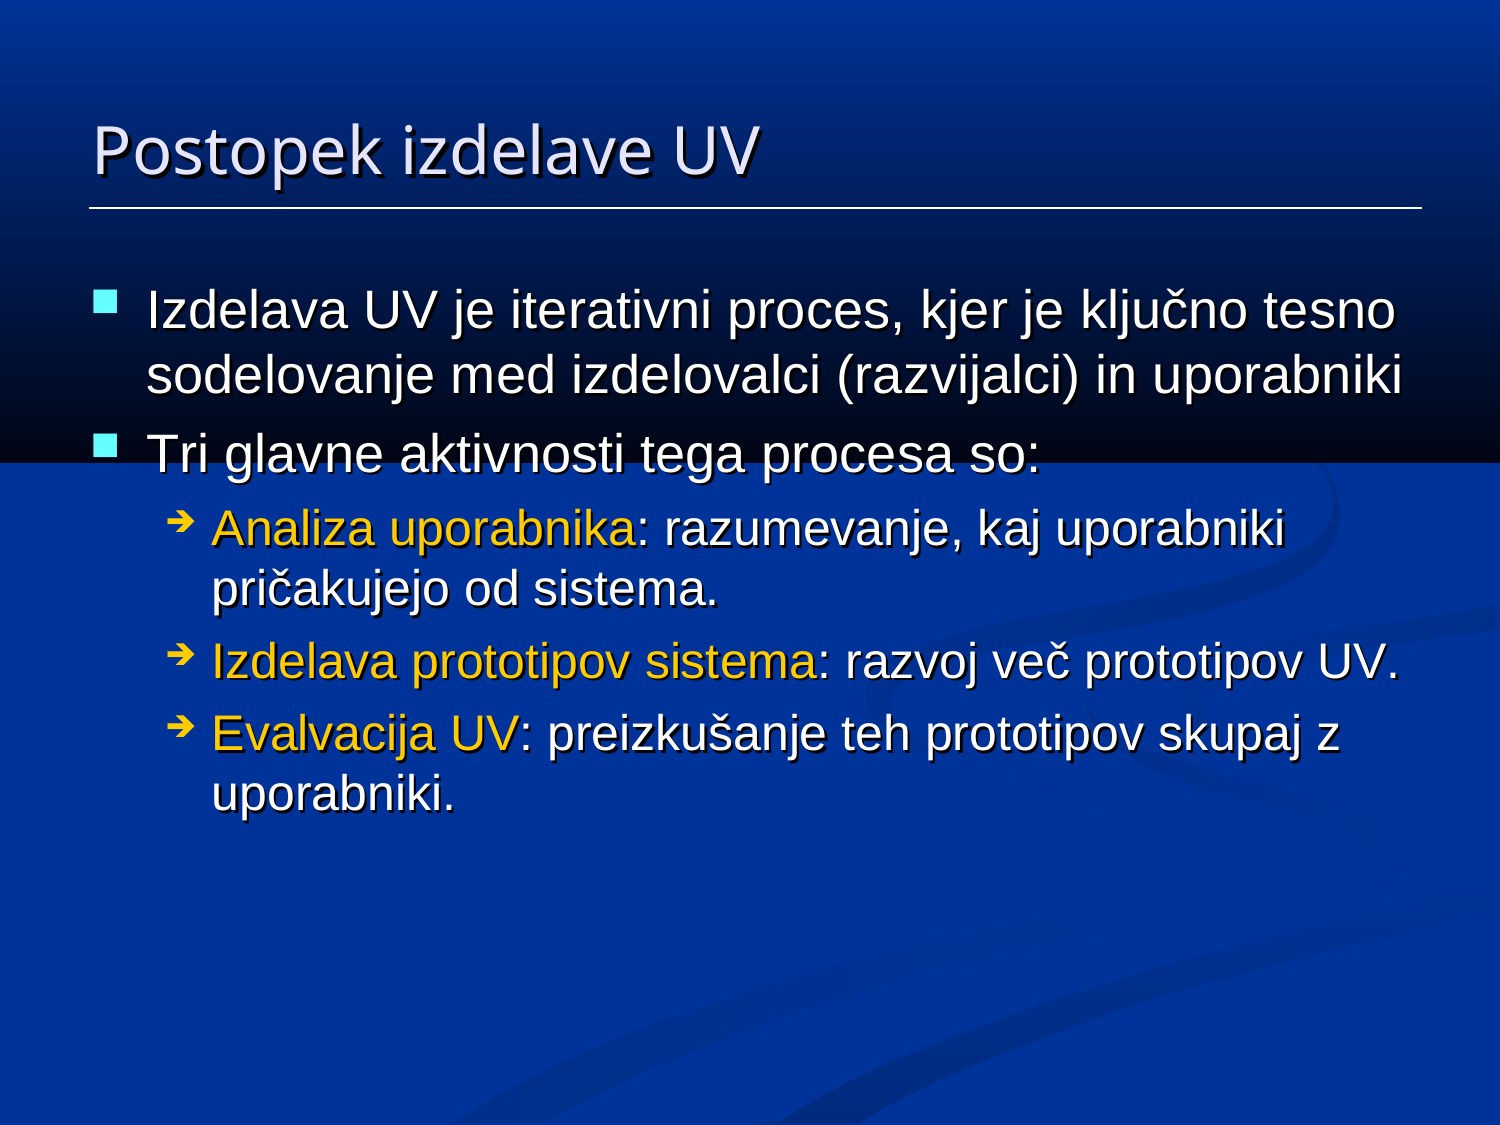

Postopek izdelave UV
# Izdelava UV je iterativni proces, kjer je ključno tesno sodelovanje med izdelovalci (razvijalci) in uporabniki
Tri glavne aktivnosti tega procesa so:
Analiza uporabnika: razumevanje, kaj uporabniki pričakujejo od sistema.
Izdelava prototipov sistema: razvoj več prototipov UV.
Evalvacija UV: preizkušanje teh prototipov skupaj z uporabniki.